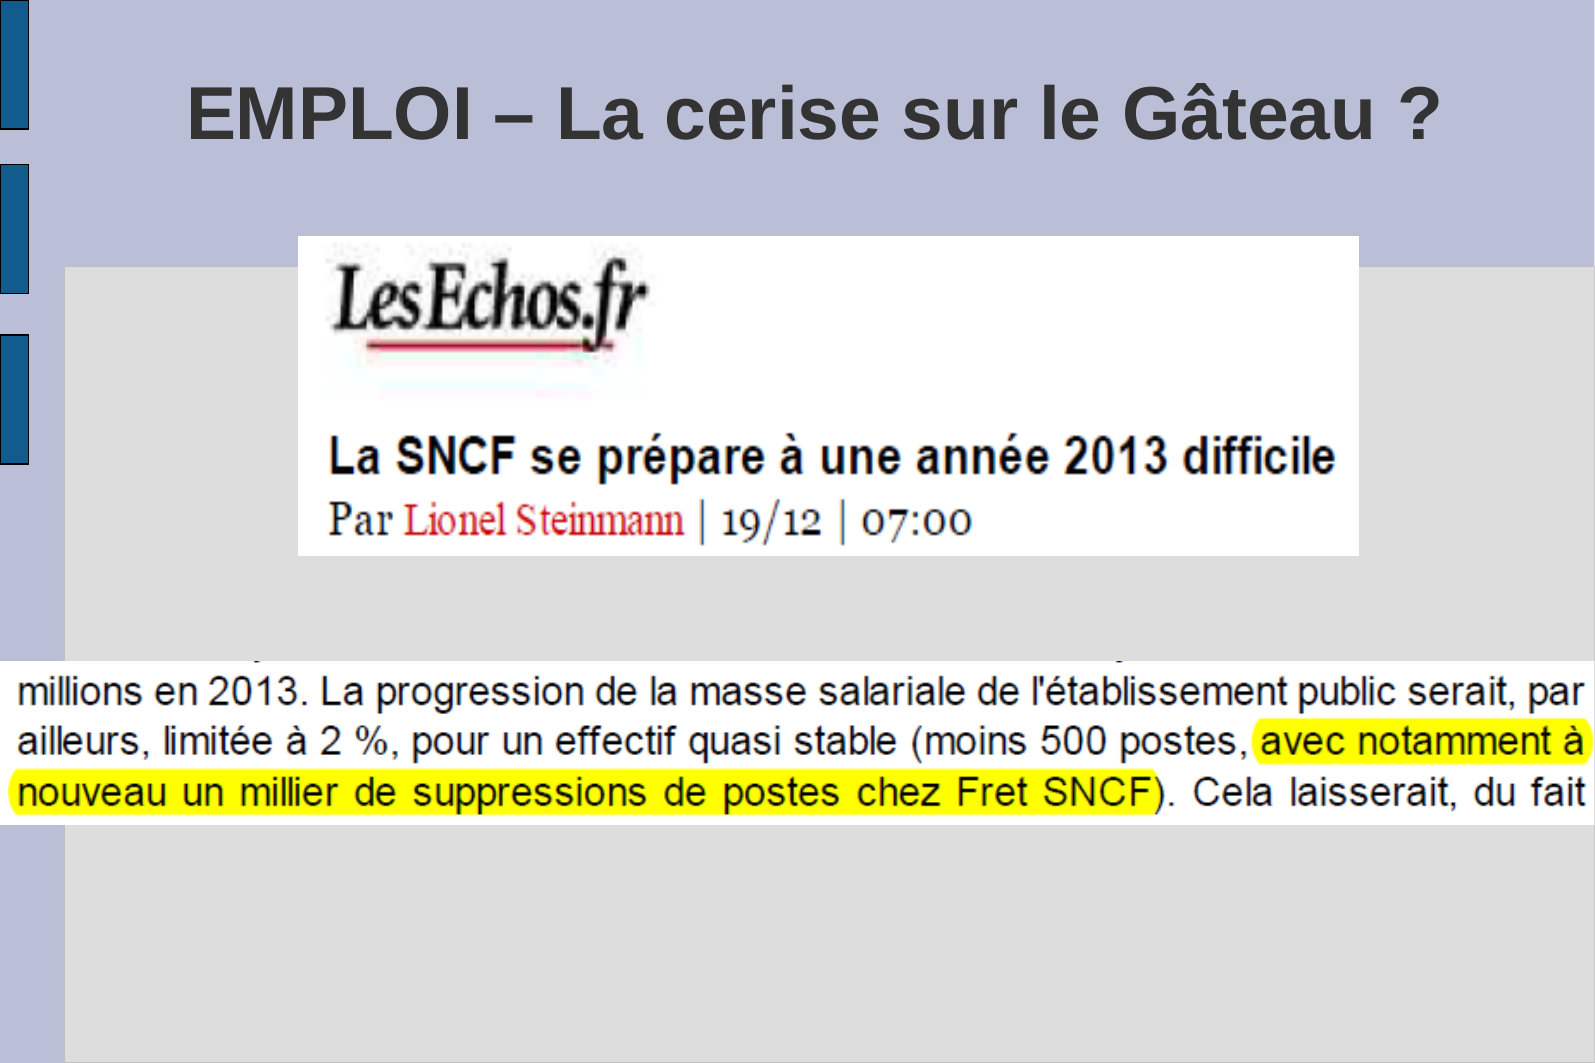

# EMPLOI – La cerise sur le Gâteau ?